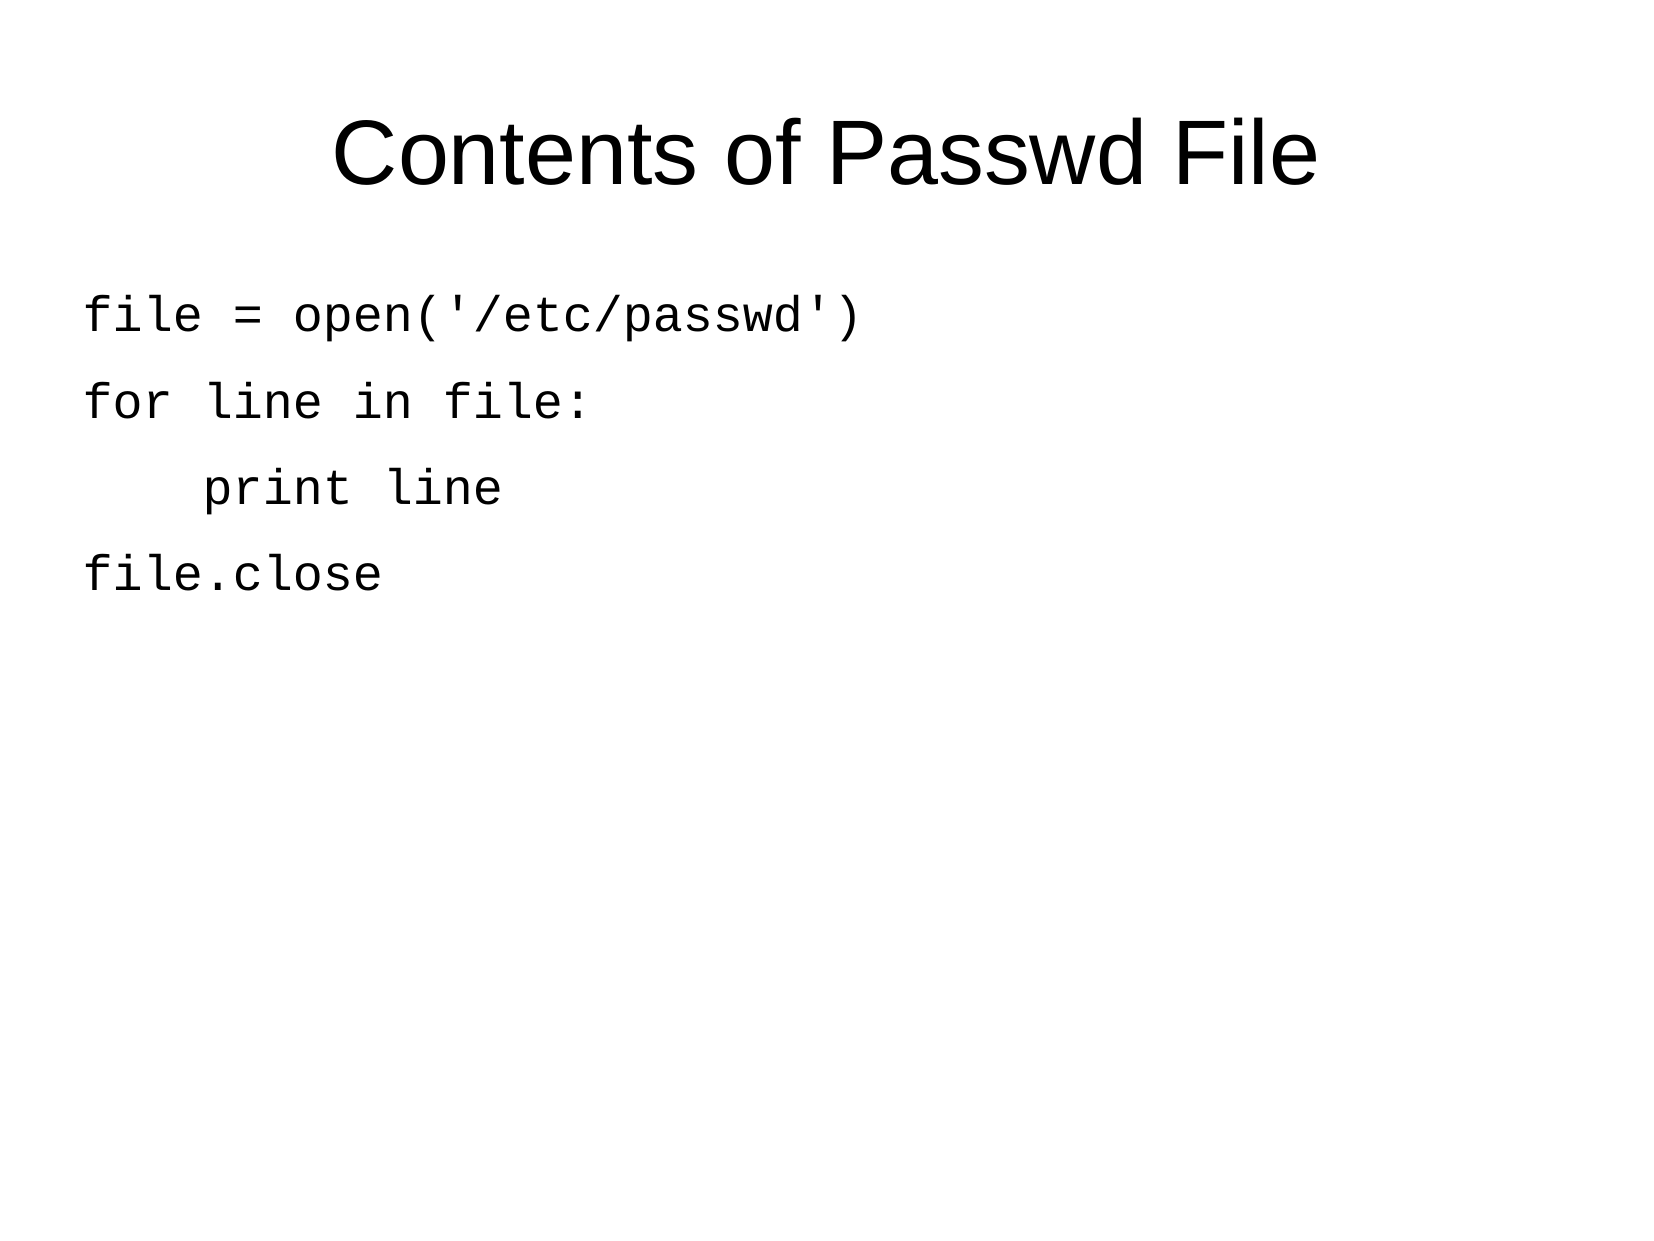

# Contents of Passwd File
file = open('/etc/passwd')
for line in file:
 print line
file.close